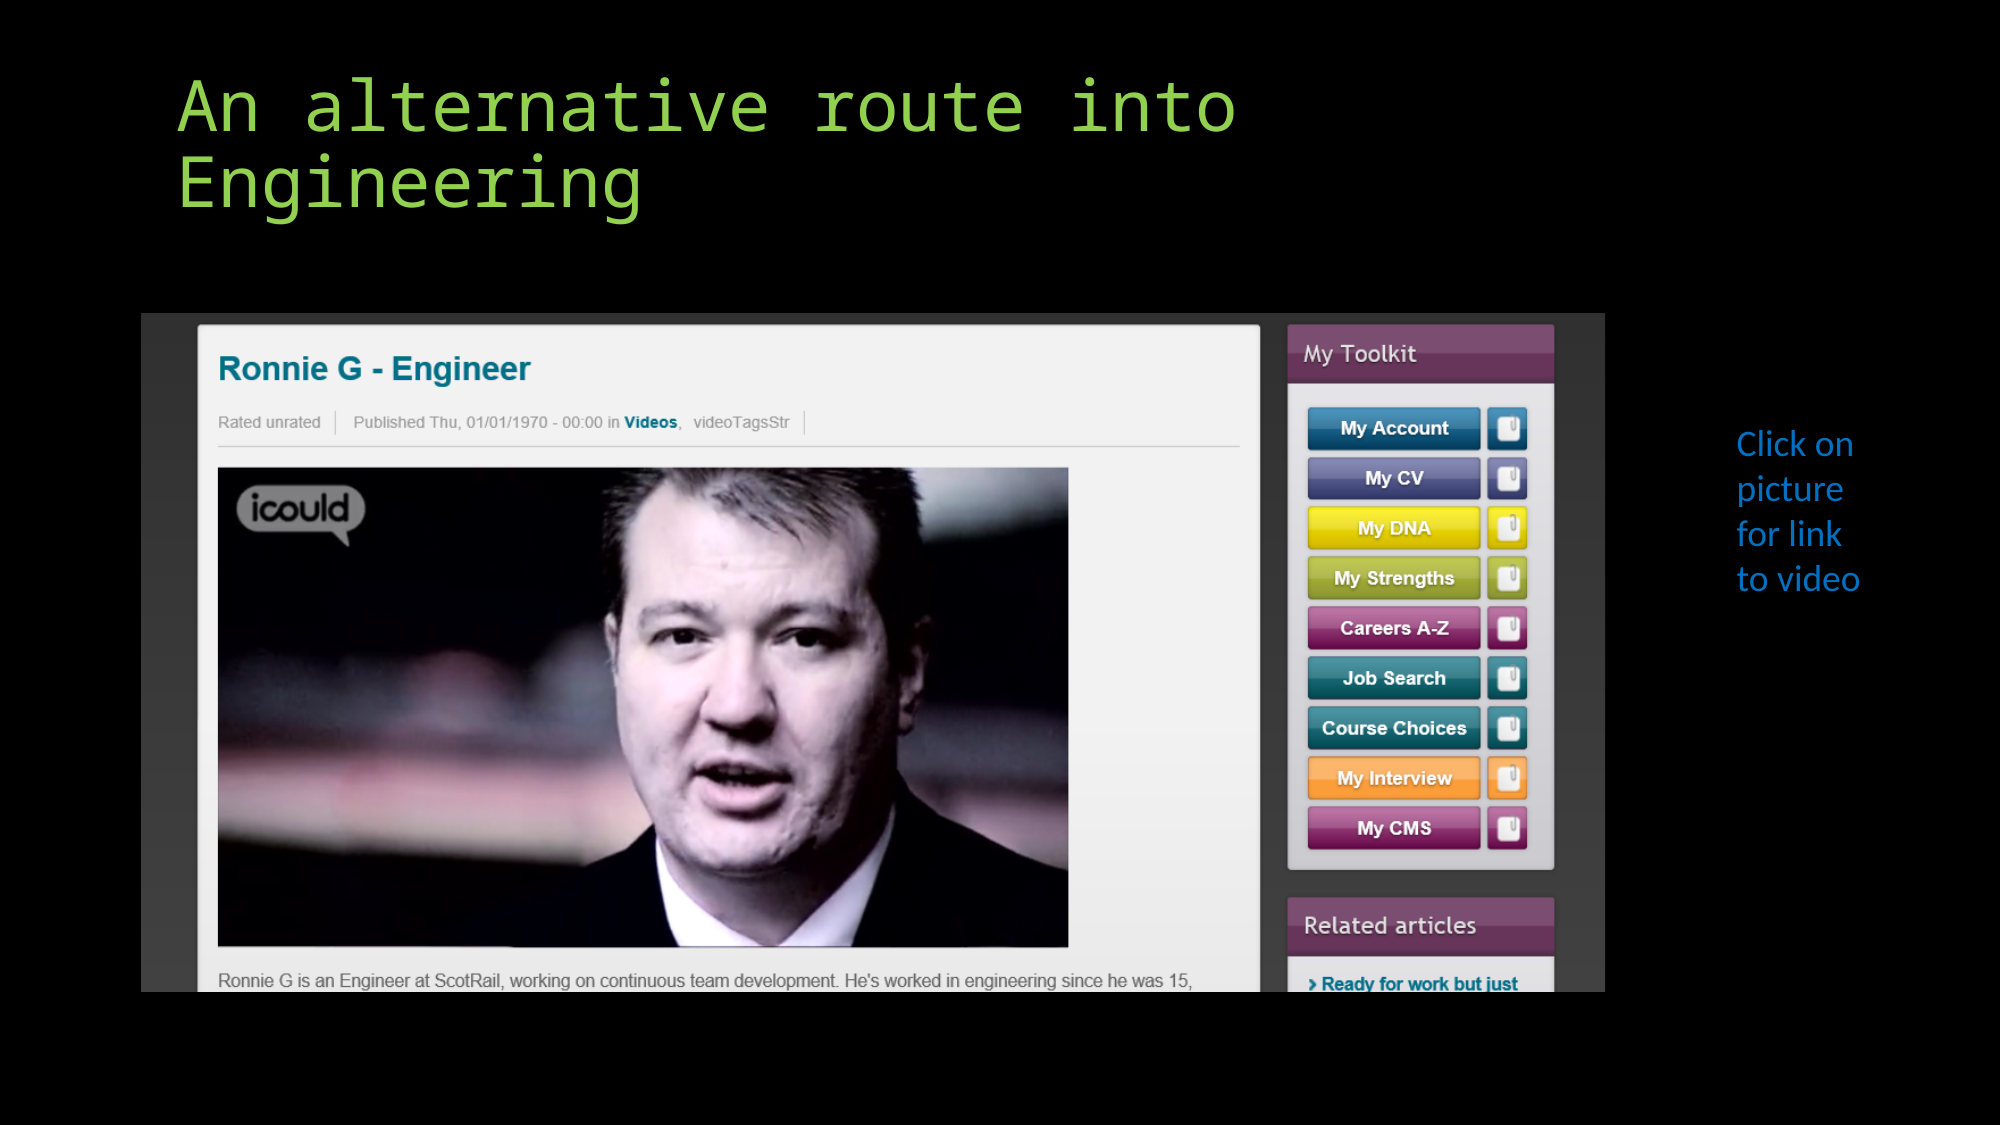

# An alternative route into Engineering
Click on picture for link to video